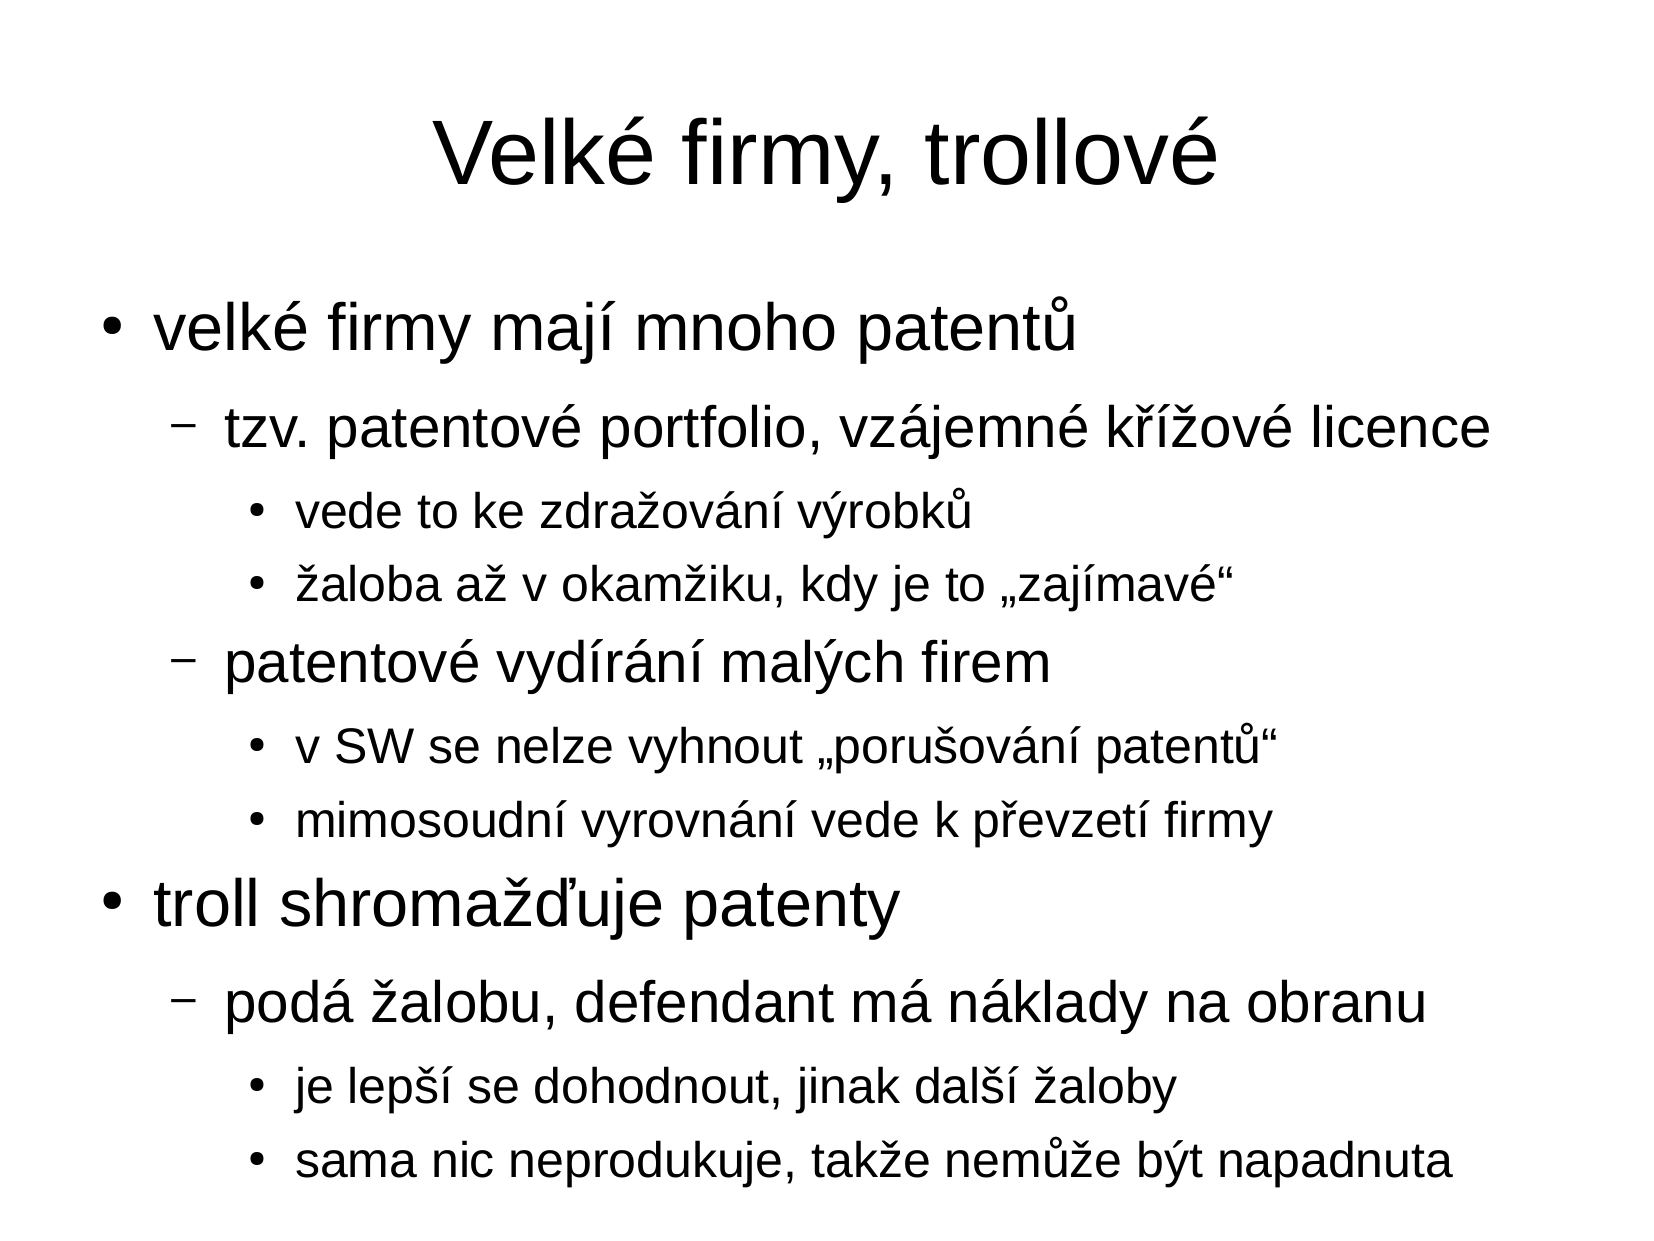

# Velké firmy, trollové
velké firmy mají mnoho patentů
tzv. patentové portfolio, vzájemné křížové licence
vede to ke zdražování výrobků
žaloba až v okamžiku, kdy je to „zajímavé“
patentové vydírání malých firem
v SW se nelze vyhnout „porušování patentů“
mimosoudní vyrovnání vede k převzetí firmy
troll shromažďuje patenty
podá žalobu, defendant má náklady na obranu
je lepší se dohodnout, jinak další žaloby
sama nic neprodukuje, takže nemůže být napadnuta